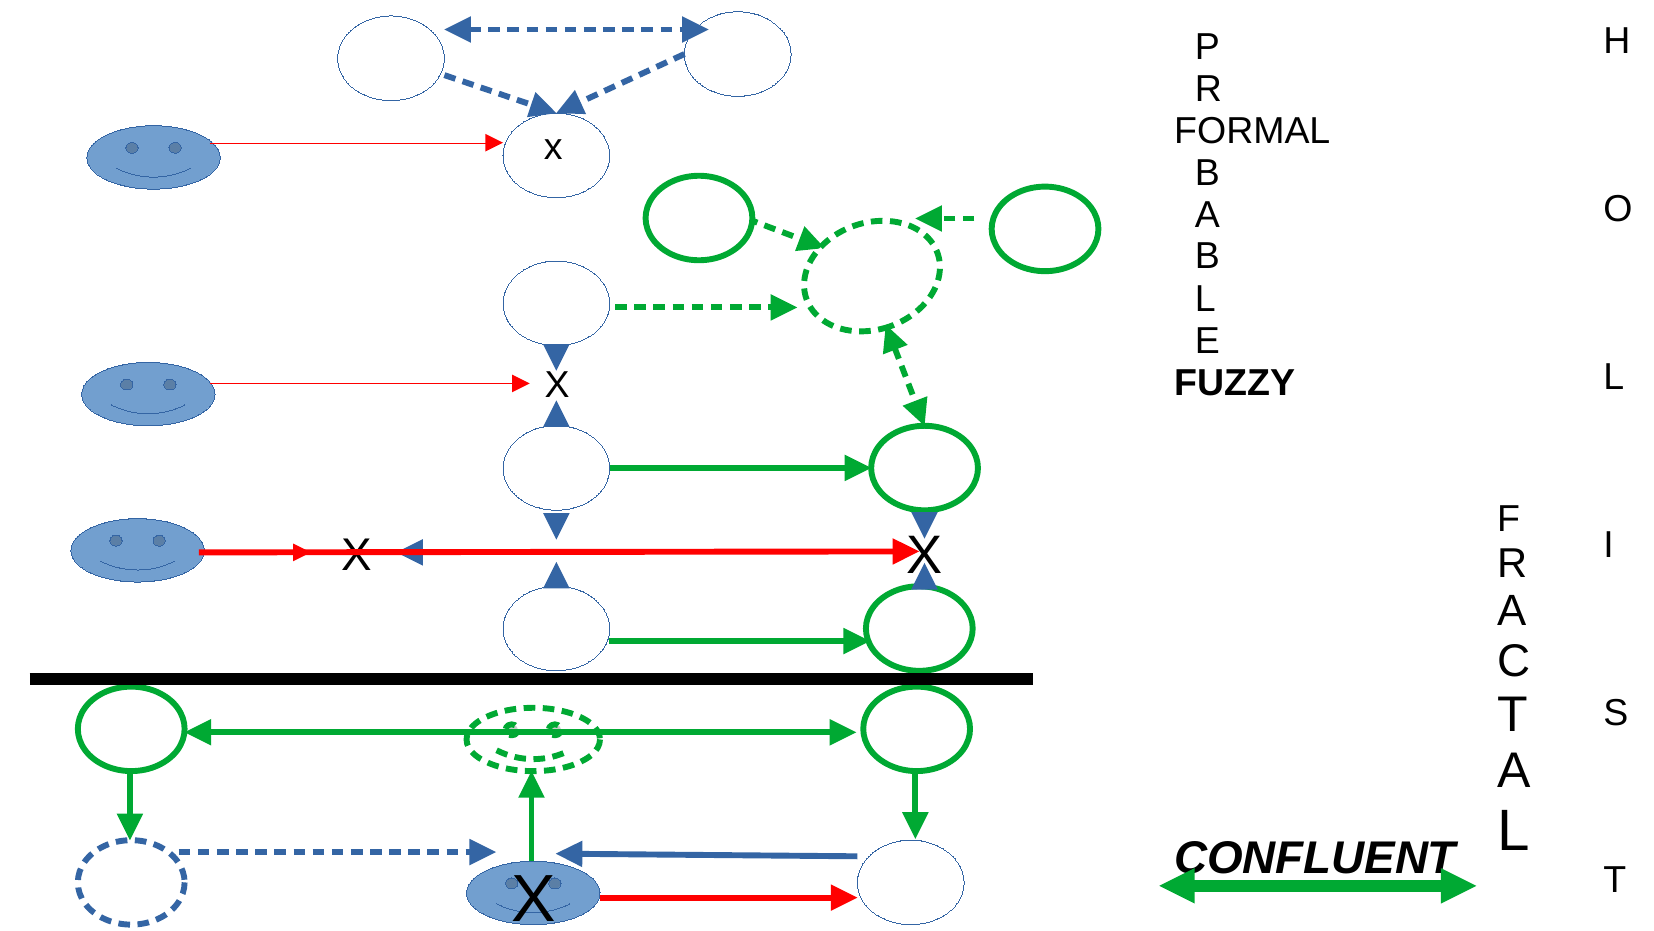

H
O
L
I
S
T
 P
 R
FORMAL
 B
 A
 B
 L
 E
FUZZY
CONFLUENT
x
X
F
R
A
C
T
A
L
X
X
X